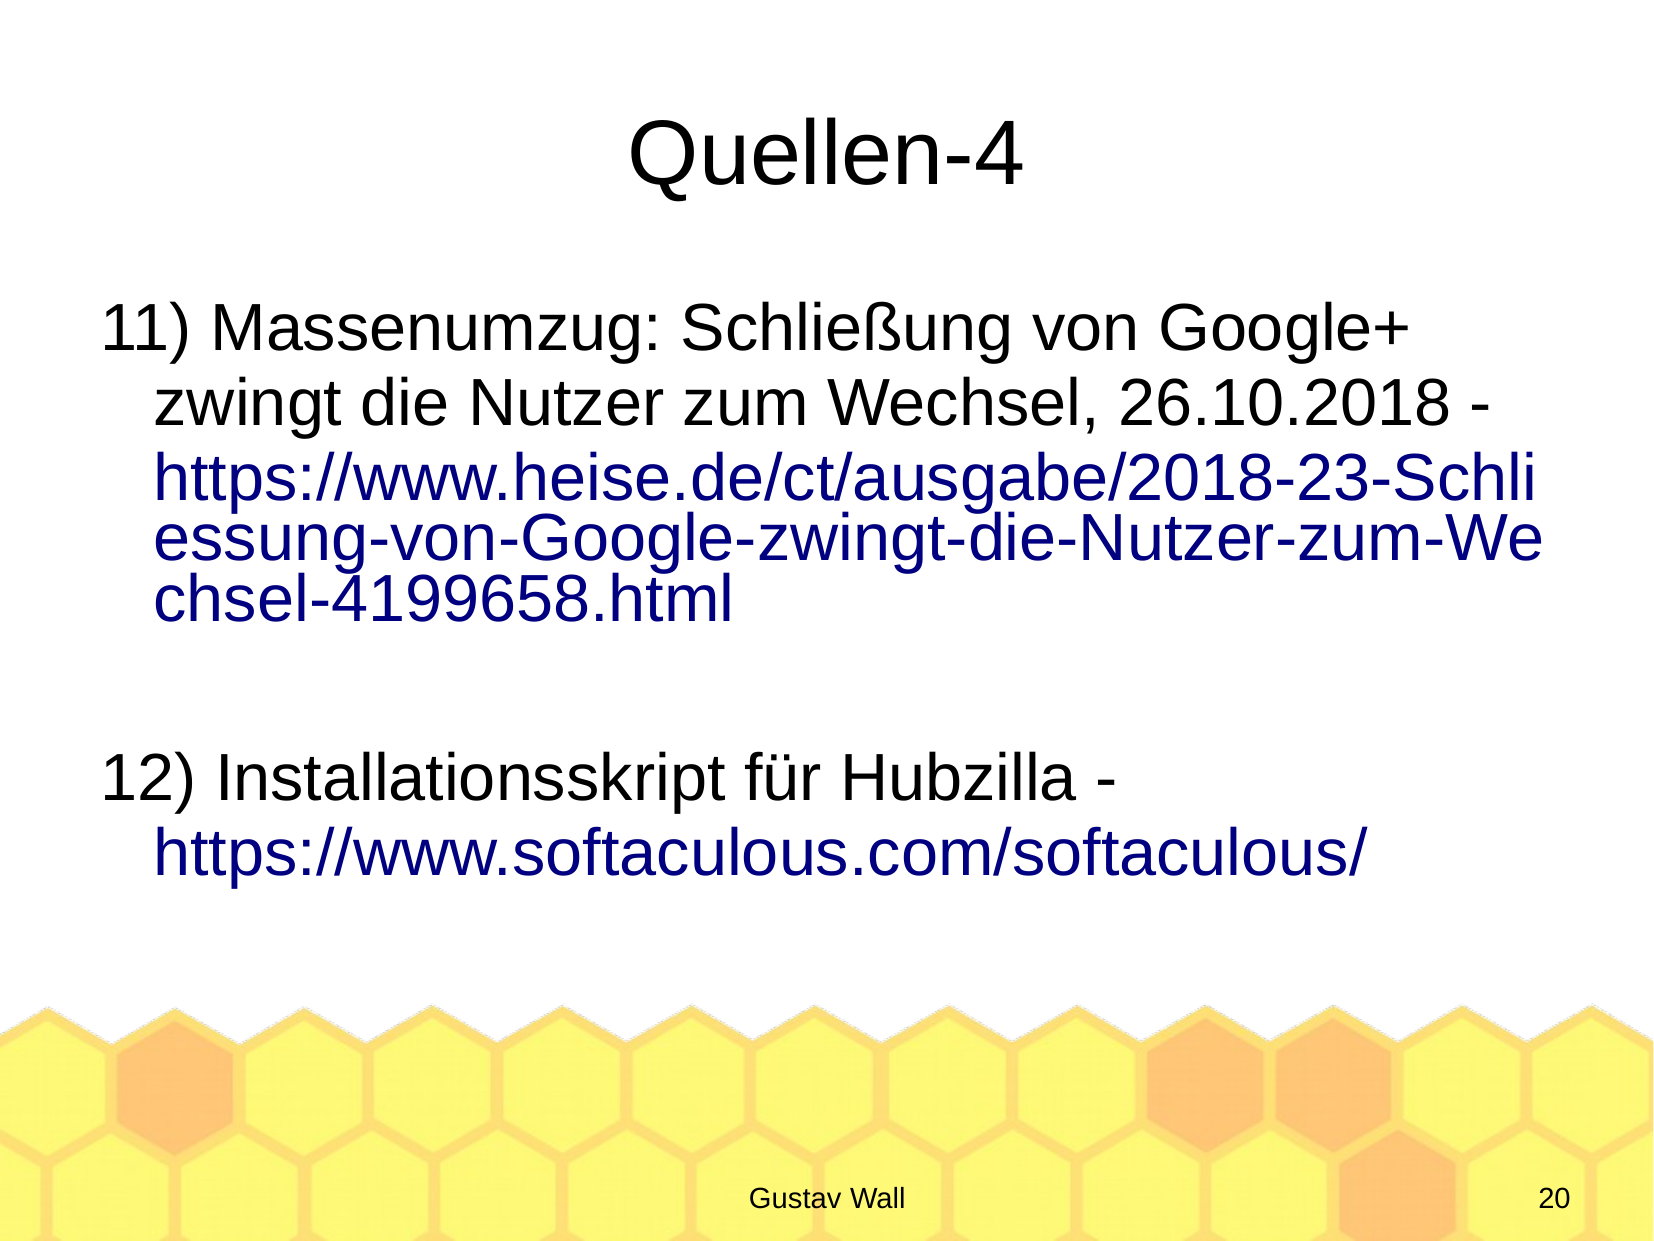

# Quellen-4
 Massenumzug: Schließung von Google+ zwingt die Nutzer zum Wechsel, 26.10.2018 - https://www.heise.de/ct/ausgabe/2018-23-Schliessung-von-Google-zwingt-die-Nutzer-zum-Wechsel-4199658.html
 Installationsskript für Hubzilla - https://www.softaculous.com/softaculous/
Gustav Wall
20